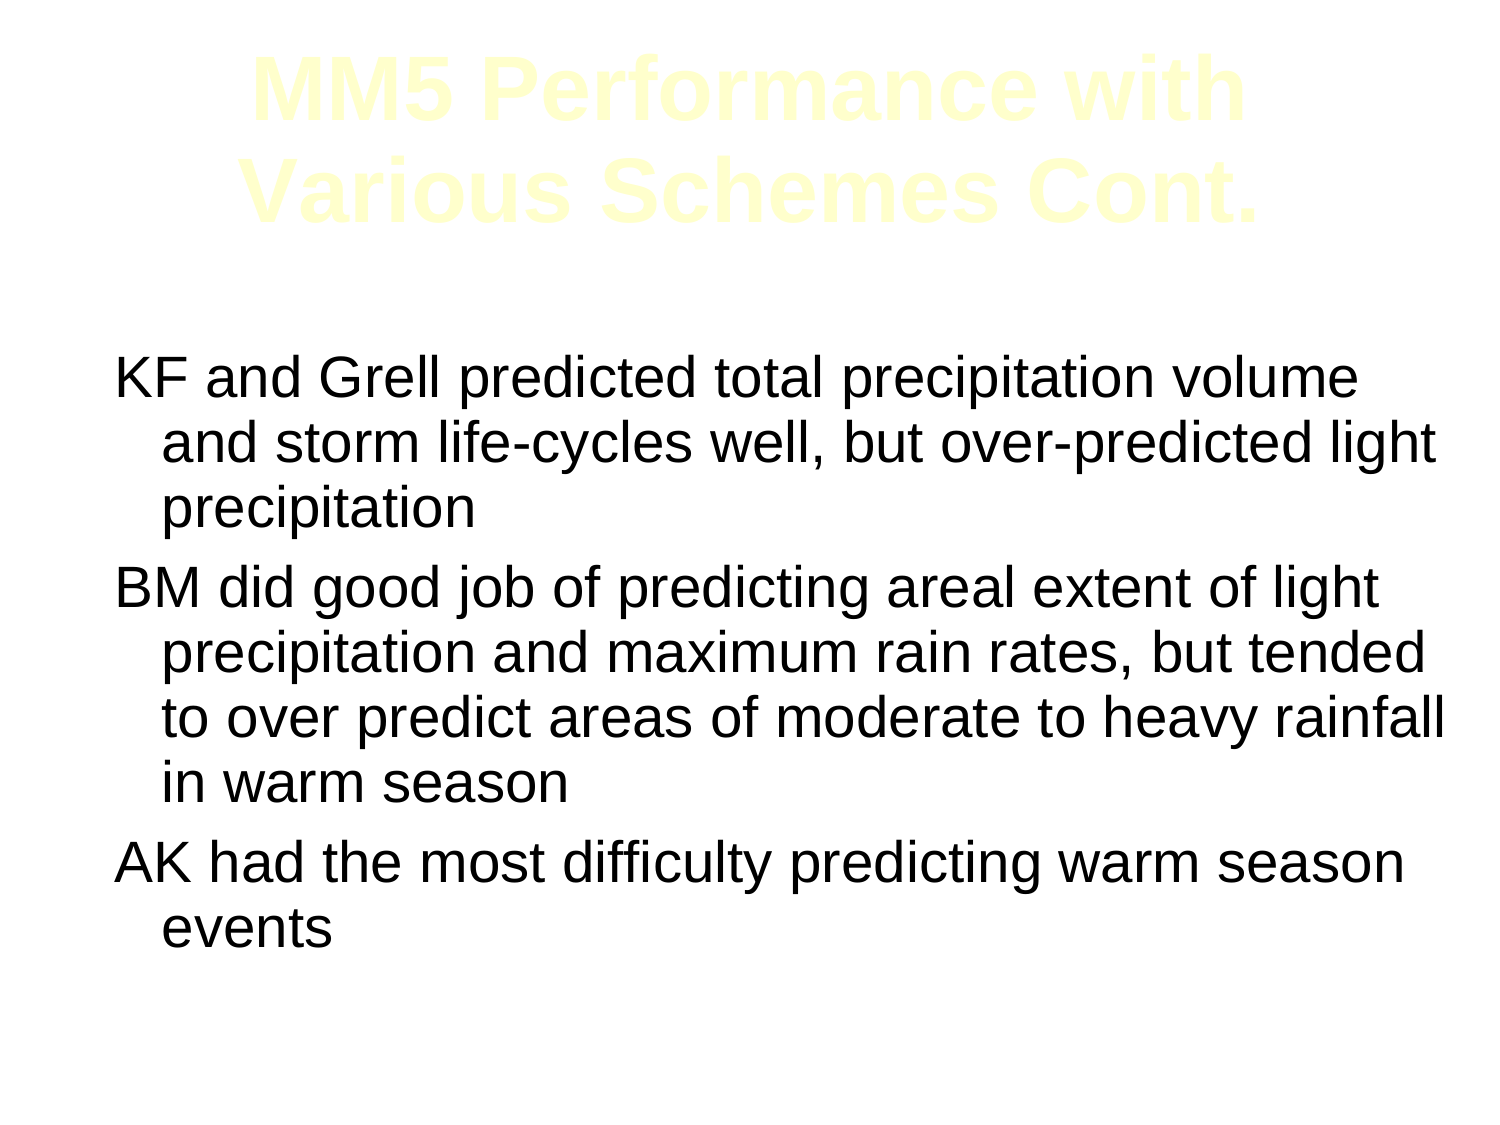

# MM5 Performance with Various Schemes Cont.
KF and Grell predicted total precipitation volume and storm life-cycles well, but over-predicted light precipitation
BM did good job of predicting areal extent of light precipitation and maximum rain rates, but tended to over predict areas of moderate to heavy rainfall in warm season
AK had the most difficulty predicting warm season events